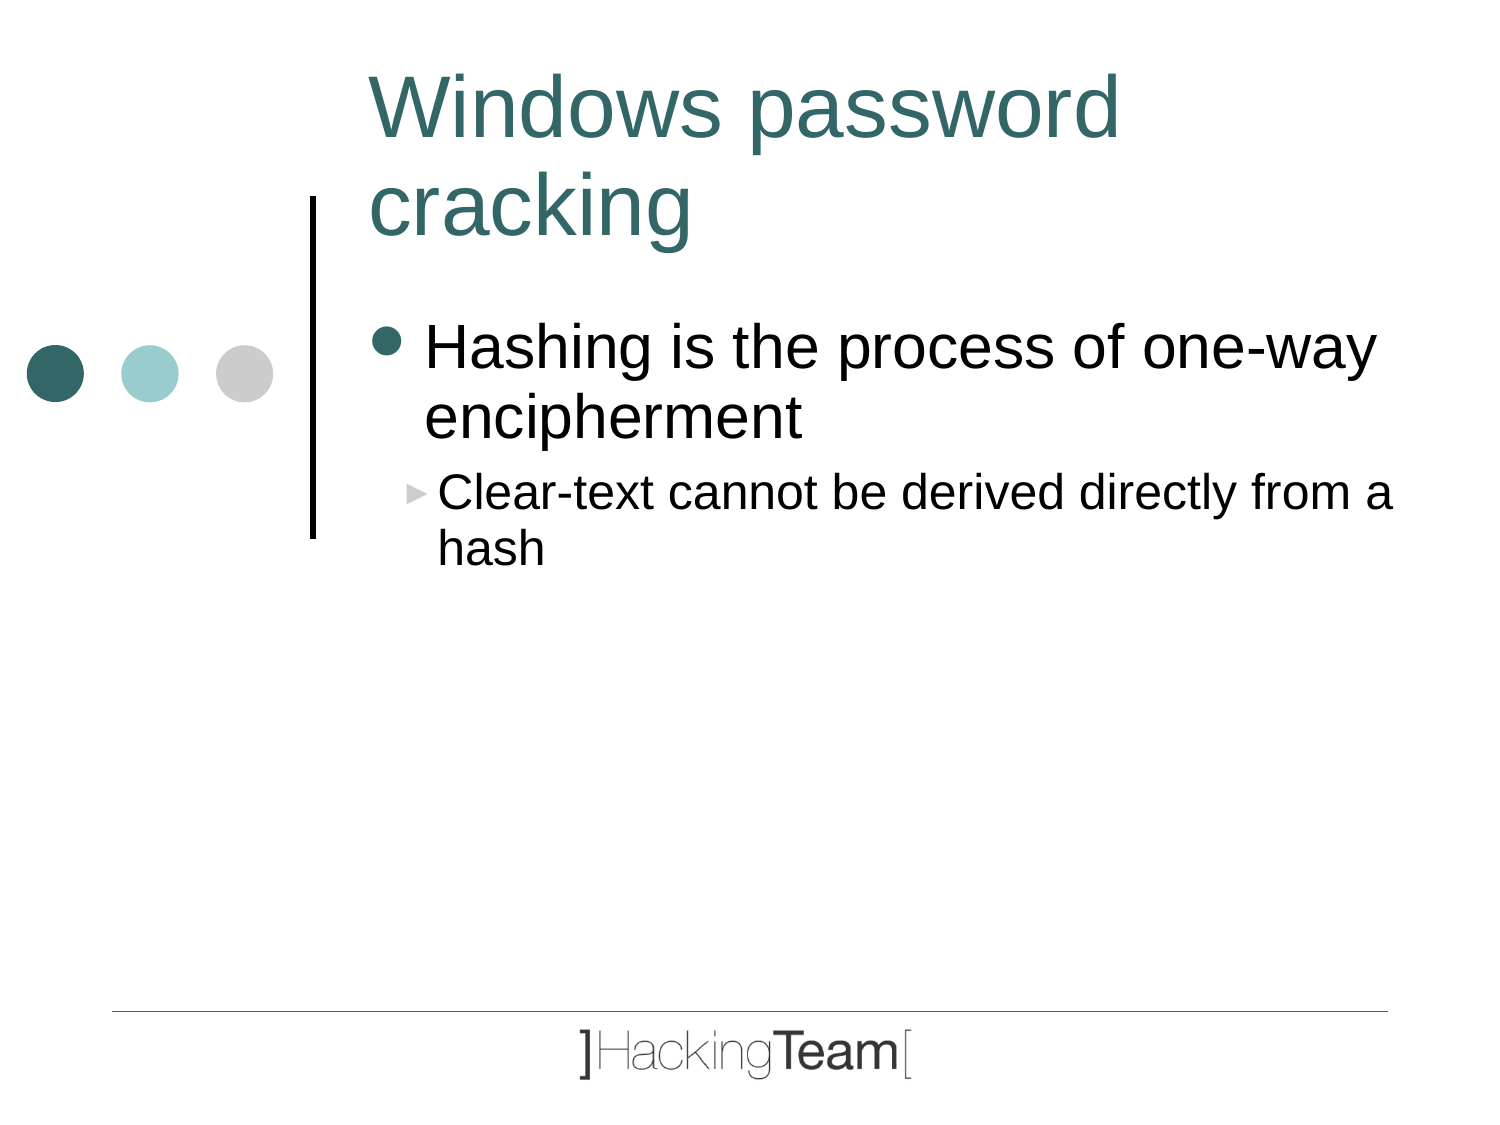

# Windows password cracking
Hashing is the process of one-way encipherment
Clear-text cannot be derived directly from a hash